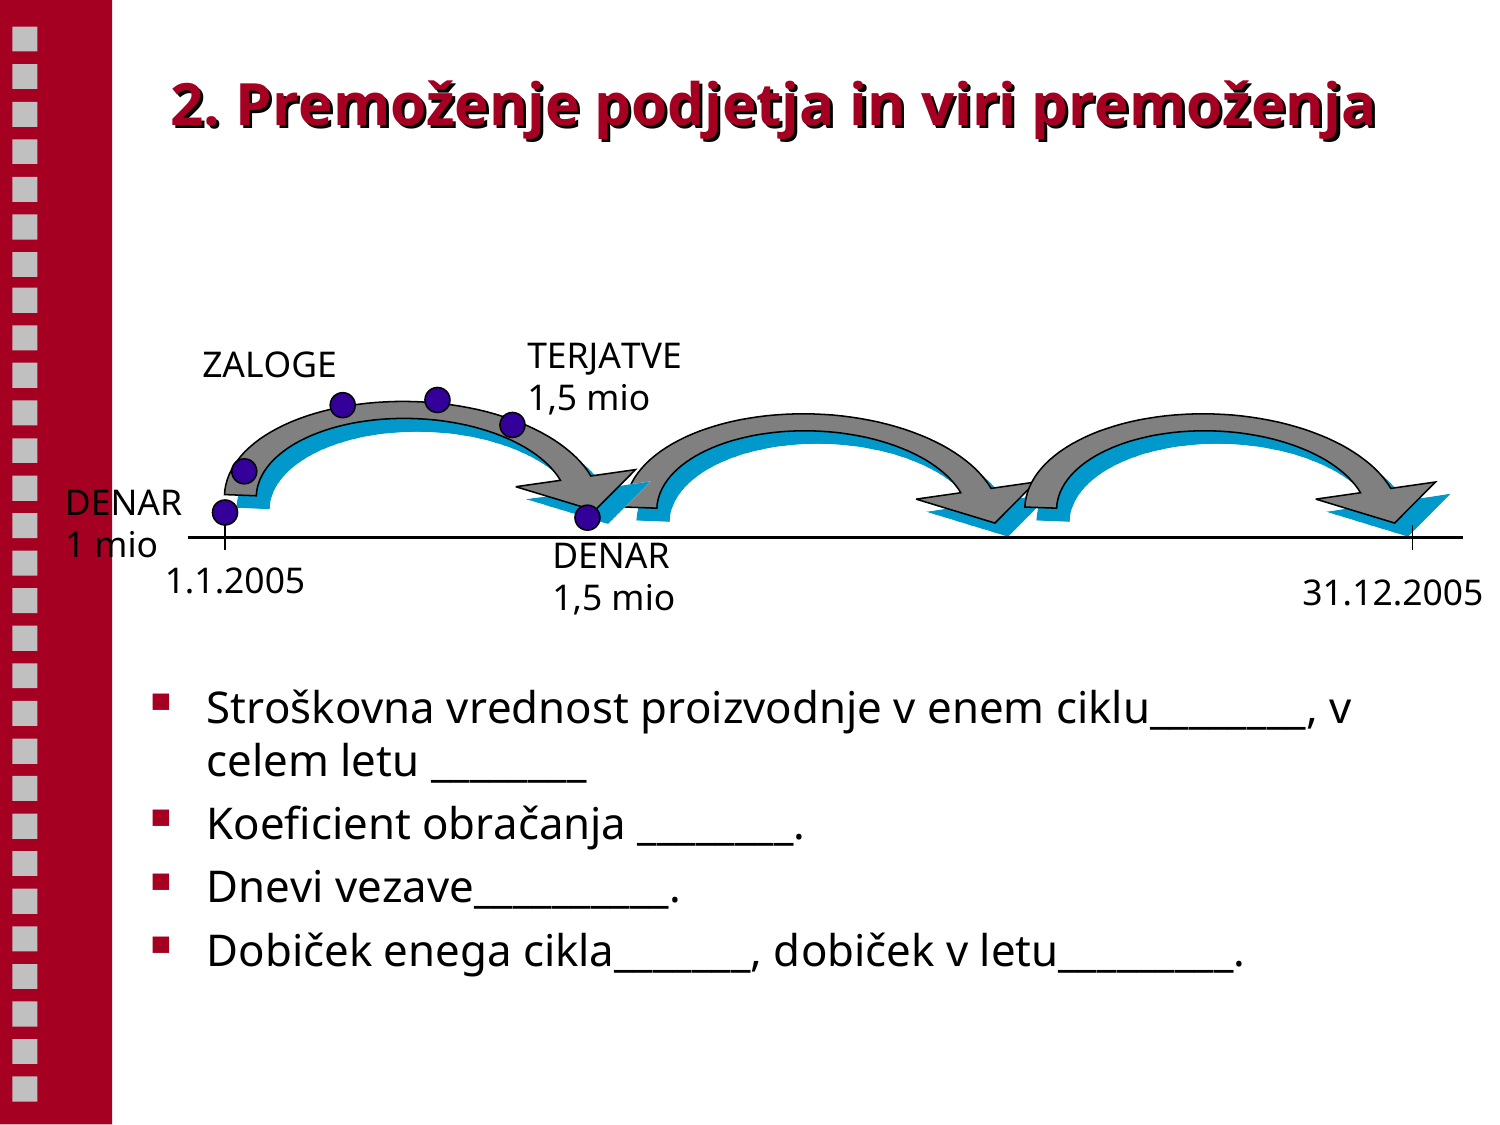

2. Premoženje podjetja in viri premoženja
TERJATVE 1,5 mio
ZALOGE
DENAR
1 mio
1.1.2005
DENAR
1,5 mio
31.12.2005
# Stroškovna vrednost proizvodnje v enem ciklu________, v celem letu ________
Koeficient obračanja ________.
Dnevi vezave__________.
Dobiček enega cikla_______, dobiček v letu_________.